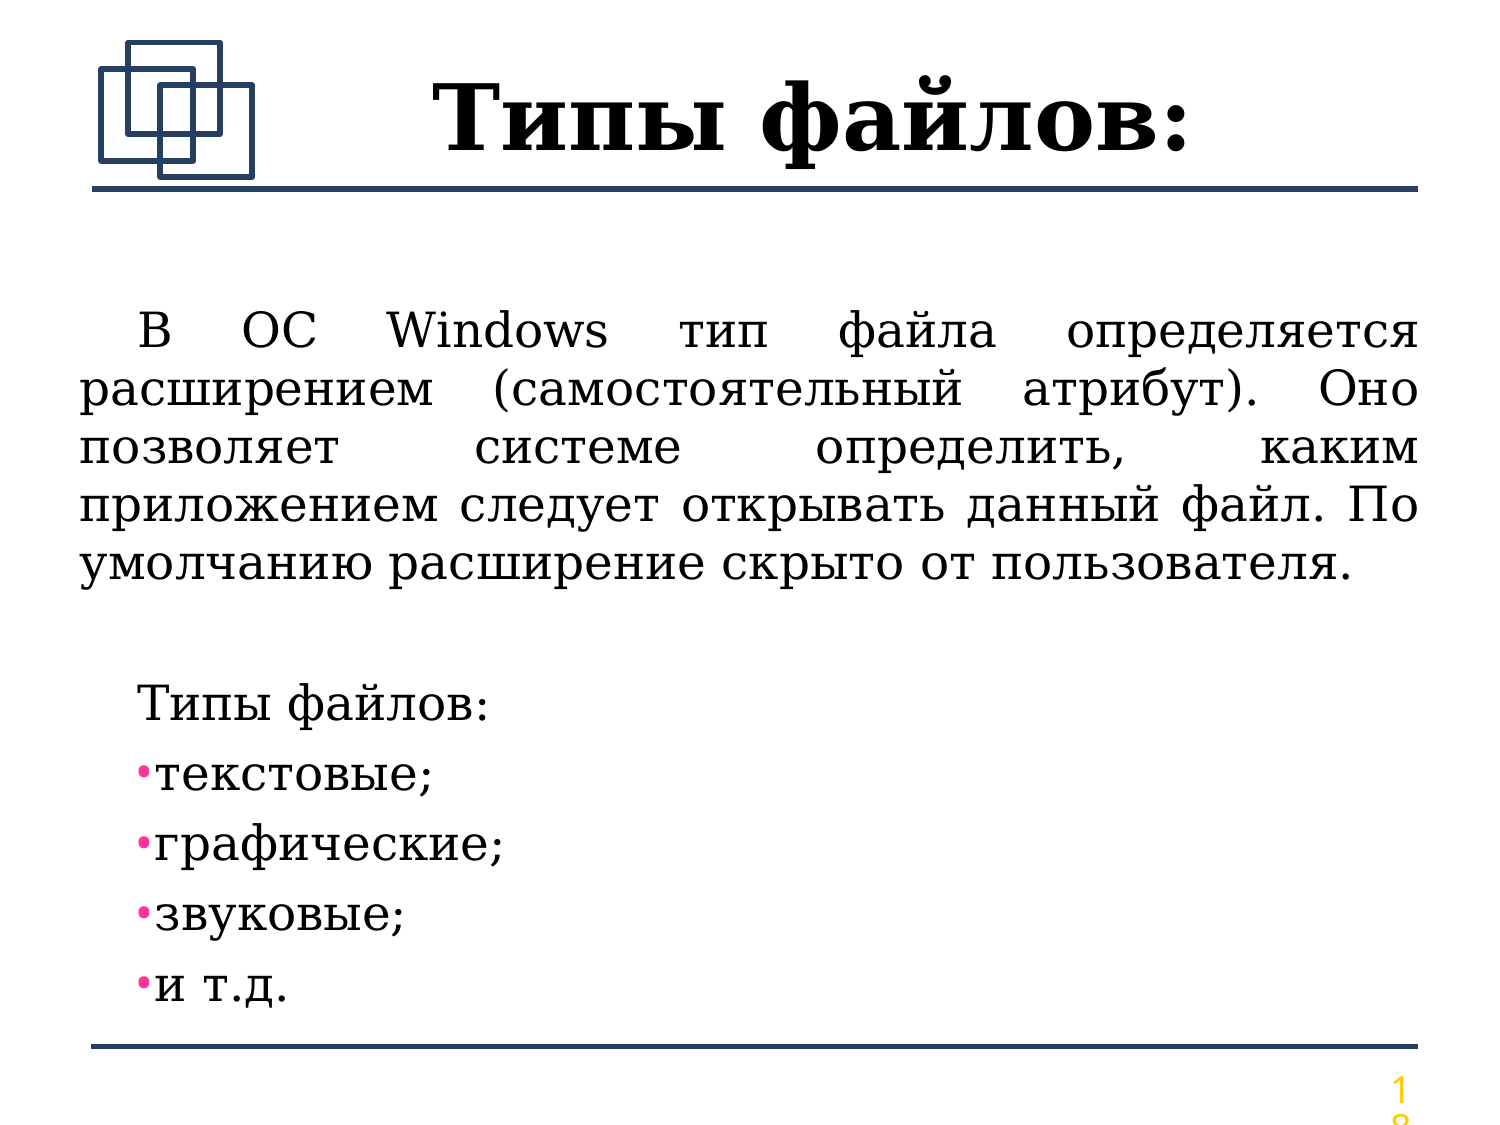

Типы файлов:
# В ОС Windows тип файла определяется расширением (самостоятельный атрибут). Оно позволяет системе определить, каким приложением следует открывать данный файл. По умолчанию расширение скрыто от пользователя.
Типы файлов:
текстовые;
графические;
звуковые;
и т.д.